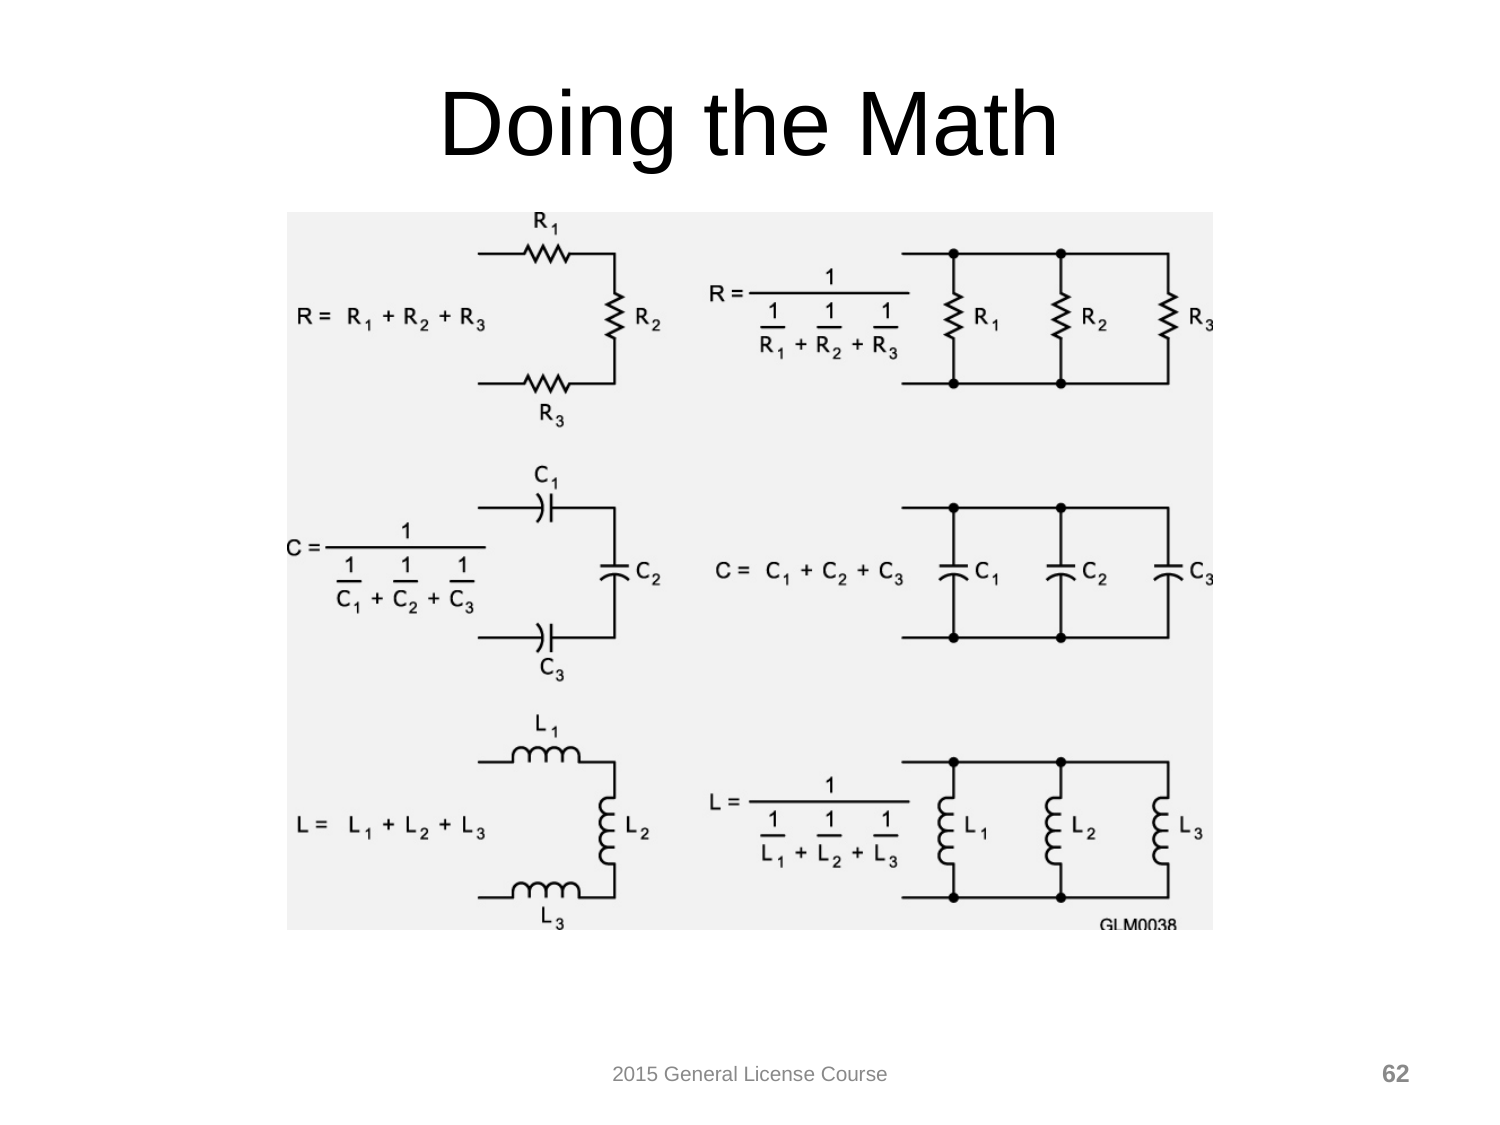

Doing the Math
2015 General License Course